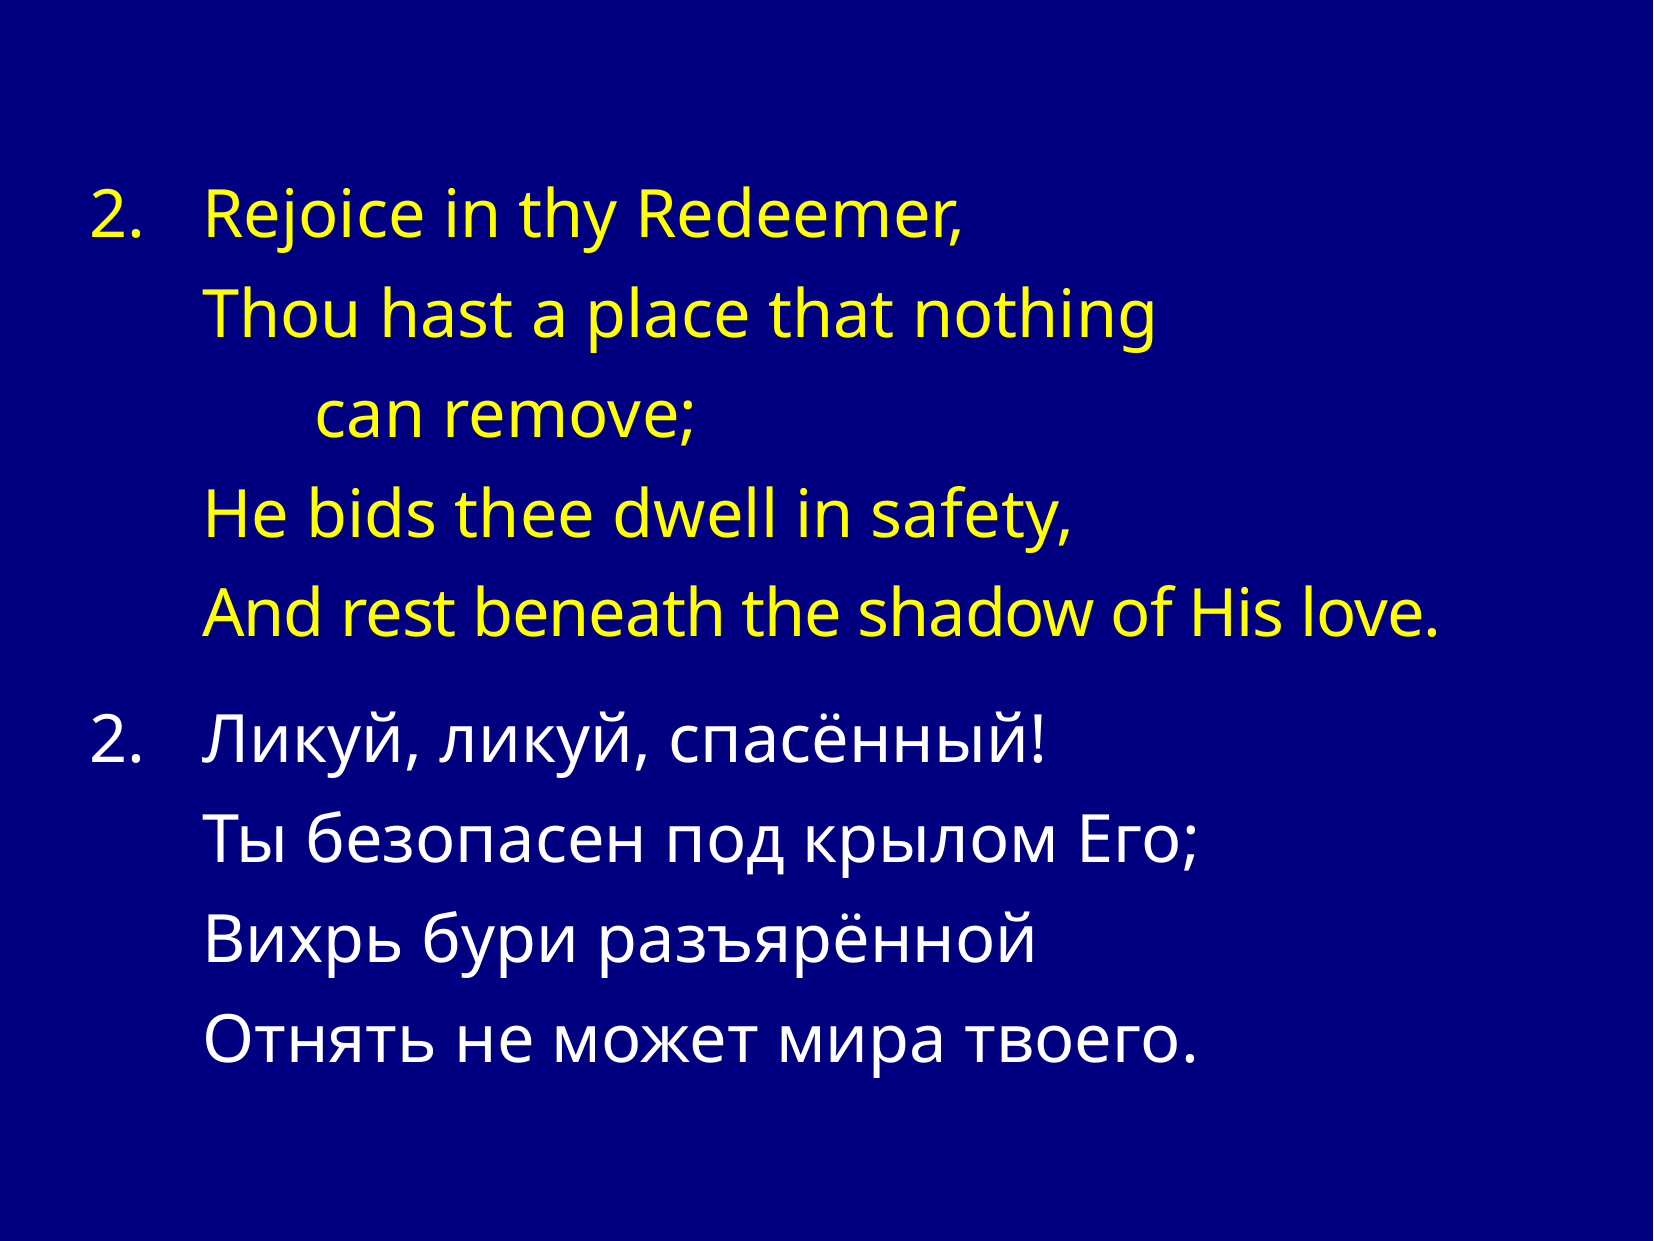

2.	Rejoice in thy Redeemer,
	Thou hast a place that nothing
		can remove;
	He bids thee dwell in safety,
	And rest beneath the shadow of His love.
2.	Ликуй, ликуй, спасённый!
	Ты безопасен под крылом Его;
	Вихрь бури разъярённой
	Отнять не может мира твоего.